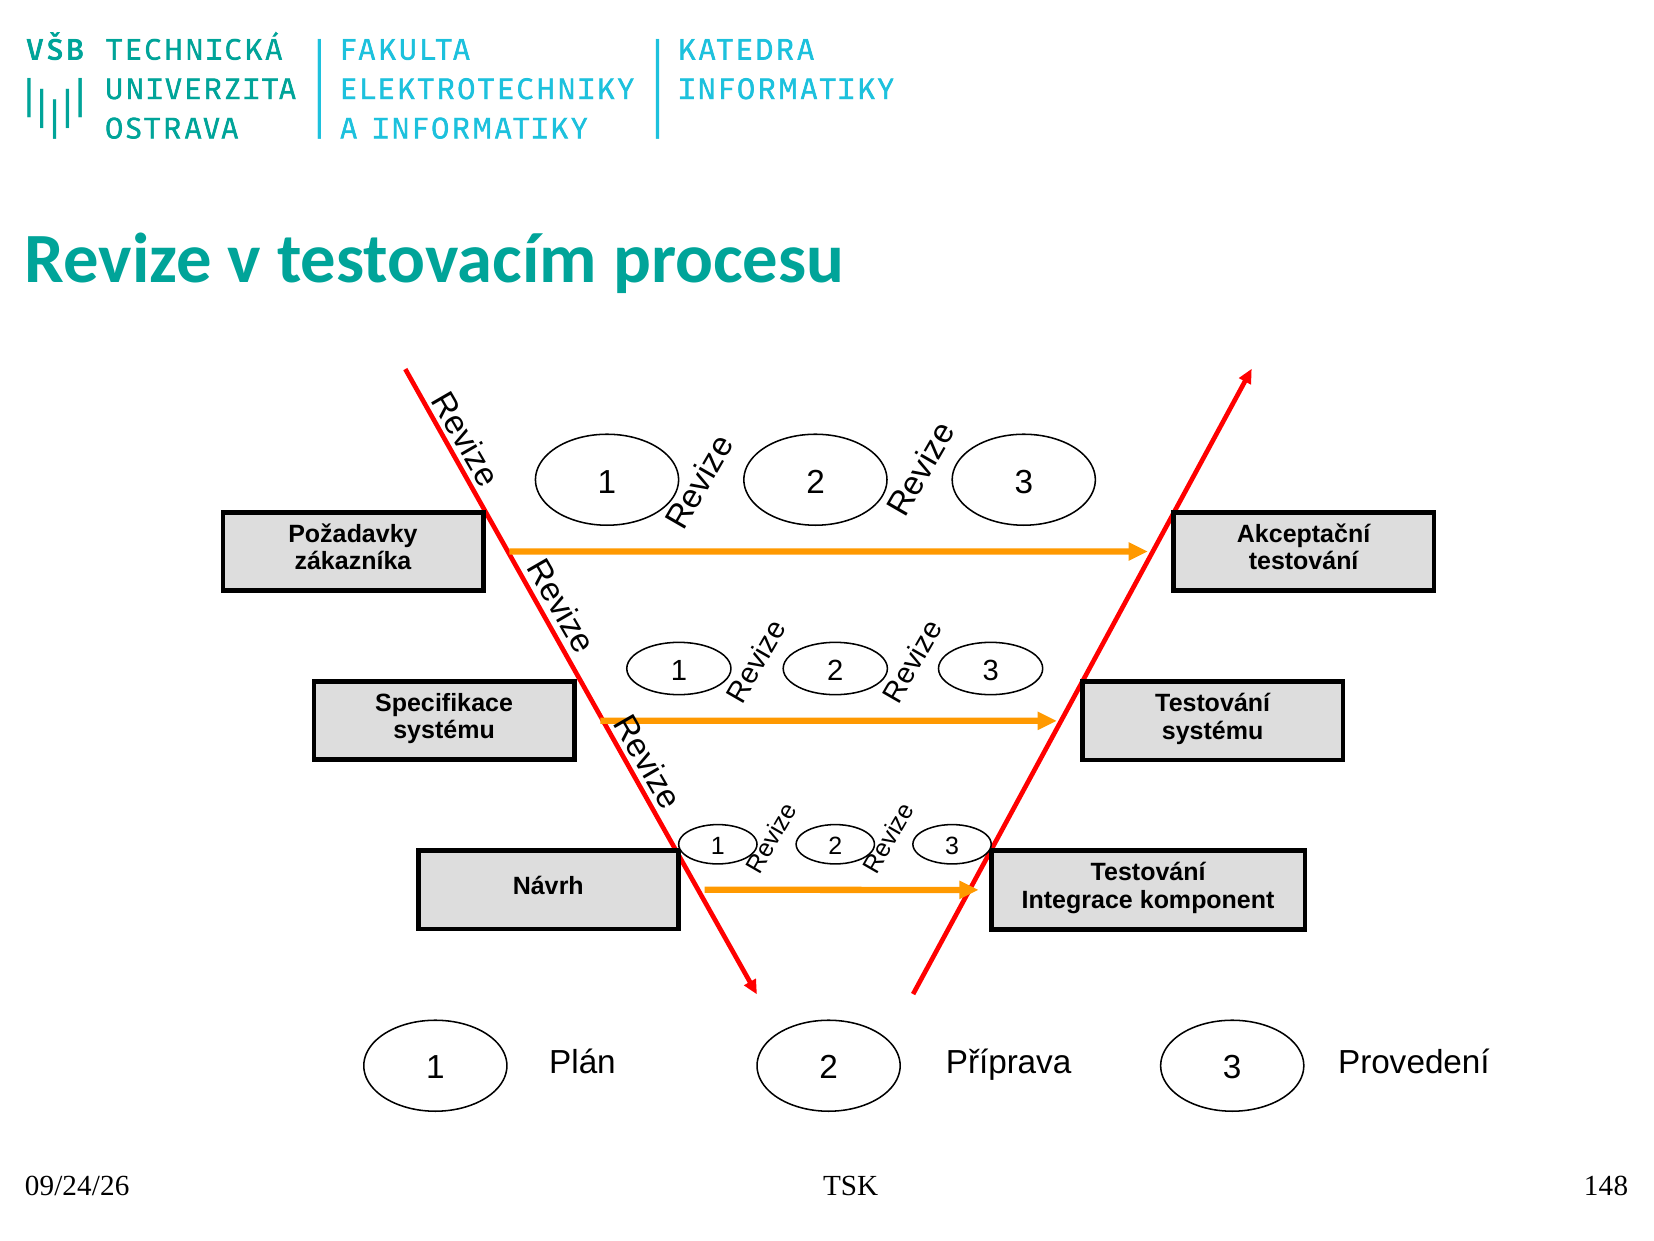

# Revize v testovacím procesu
Revize
Revize
1
2
3
Revize
Požadavky
zákazníka
Akceptační
testování
Revize
Revize
Revize
1
2
3
Specifikace
systému
Testování
systému
Revize
Revize
Revize
1
2
3
Návrh
Testování
Integrace komponent
1
2
3
Plán
Příprava
Provedení
TSK
148